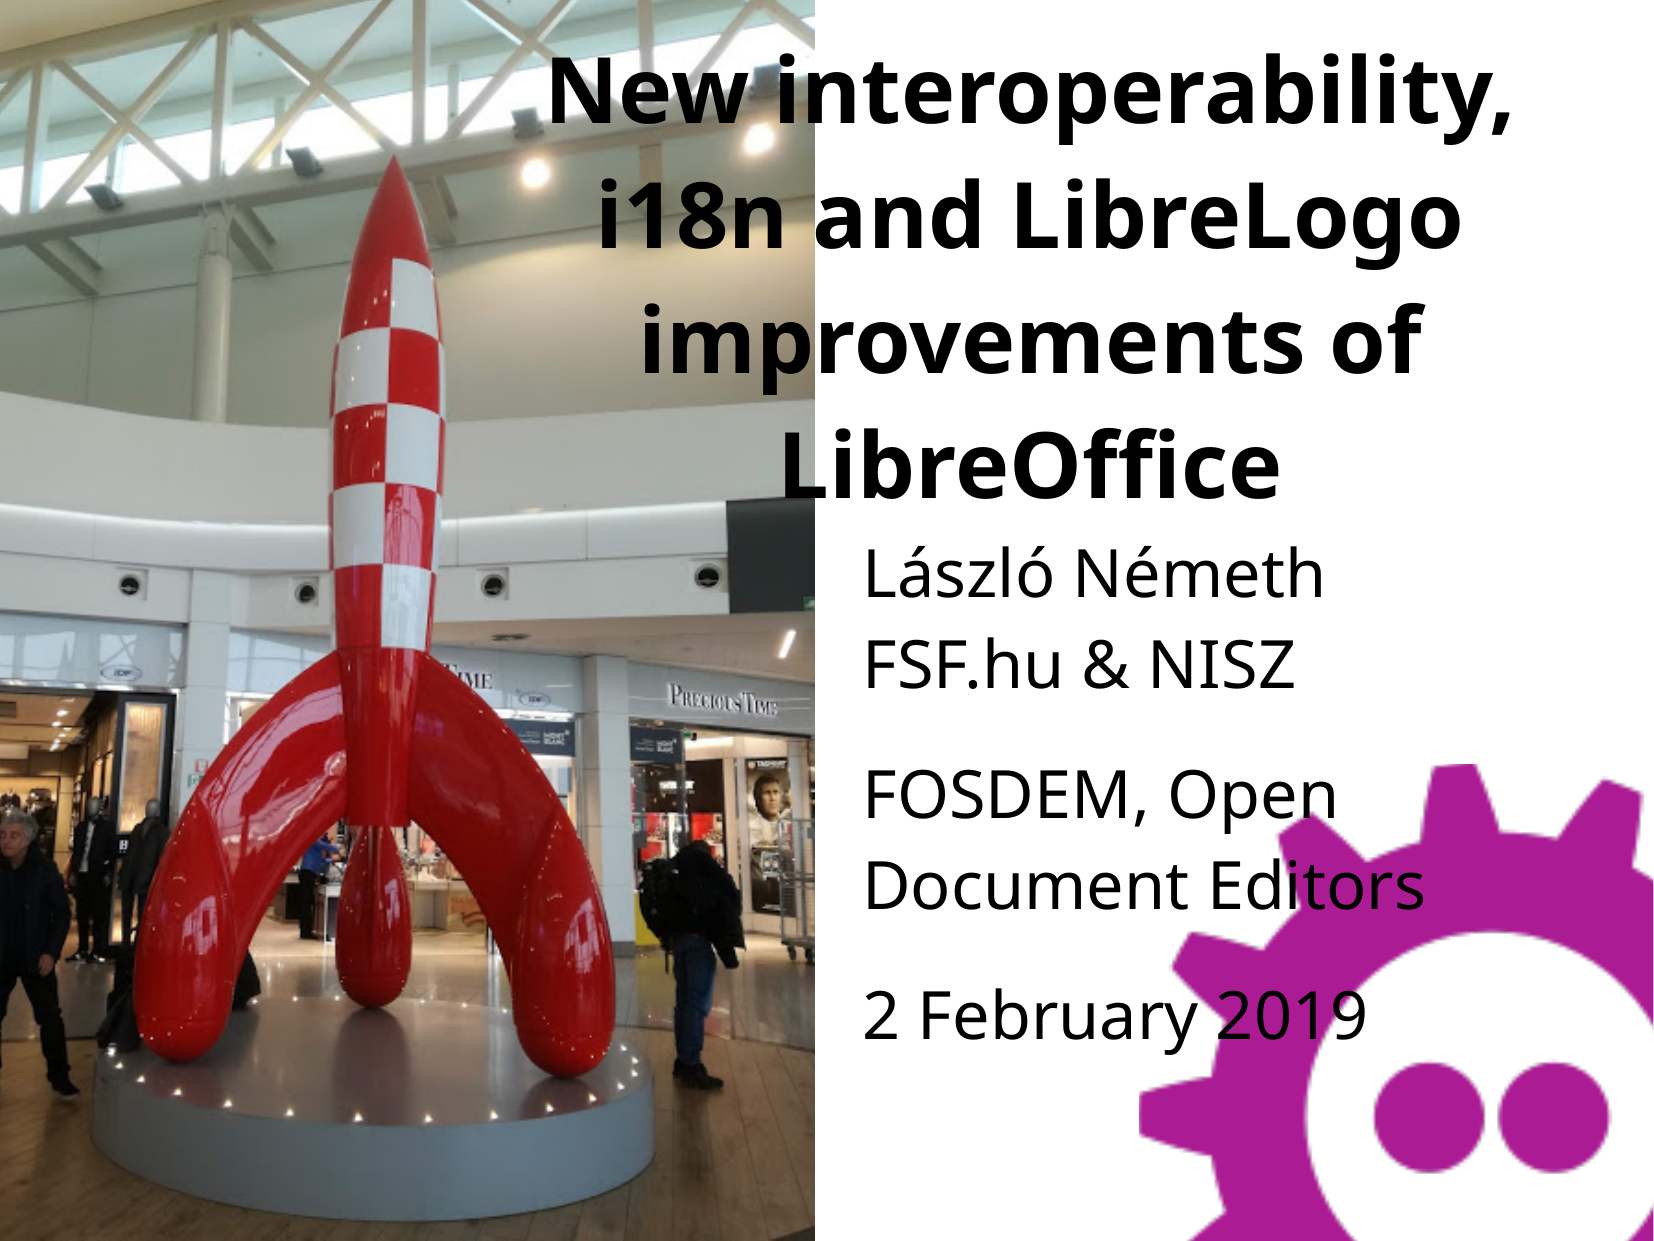

# New interoperability, i18n and LibreLogo improvements of LibreOffice
László Németh
FSF.hu & NISZ
FOSDEM, Open
Document Editors
2 February 2019